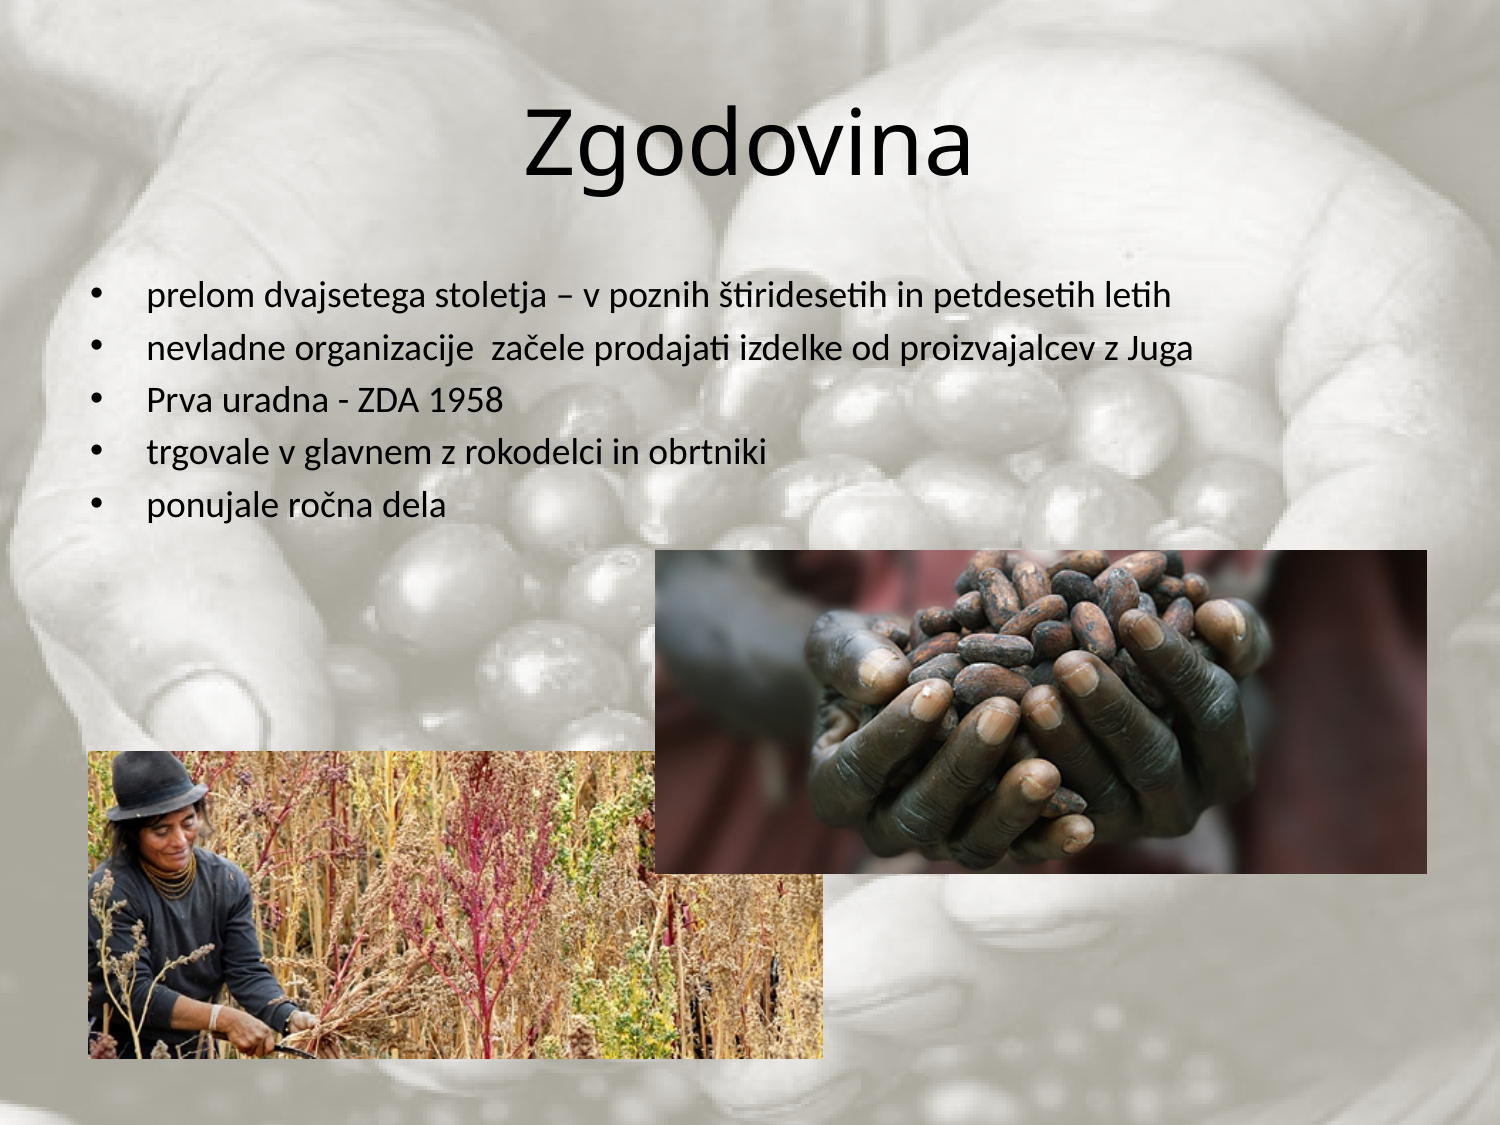

# Zgodovina
prelom dvajsetega stoletja – v poznih štiridesetih in petdesetih letih
nevladne organizacije začele prodajati izdelke od proizvajalcev z Juga
Prva uradna - ZDA 1958
trgovale v glavnem z rokodelci in obrtniki
ponujale ročna dela